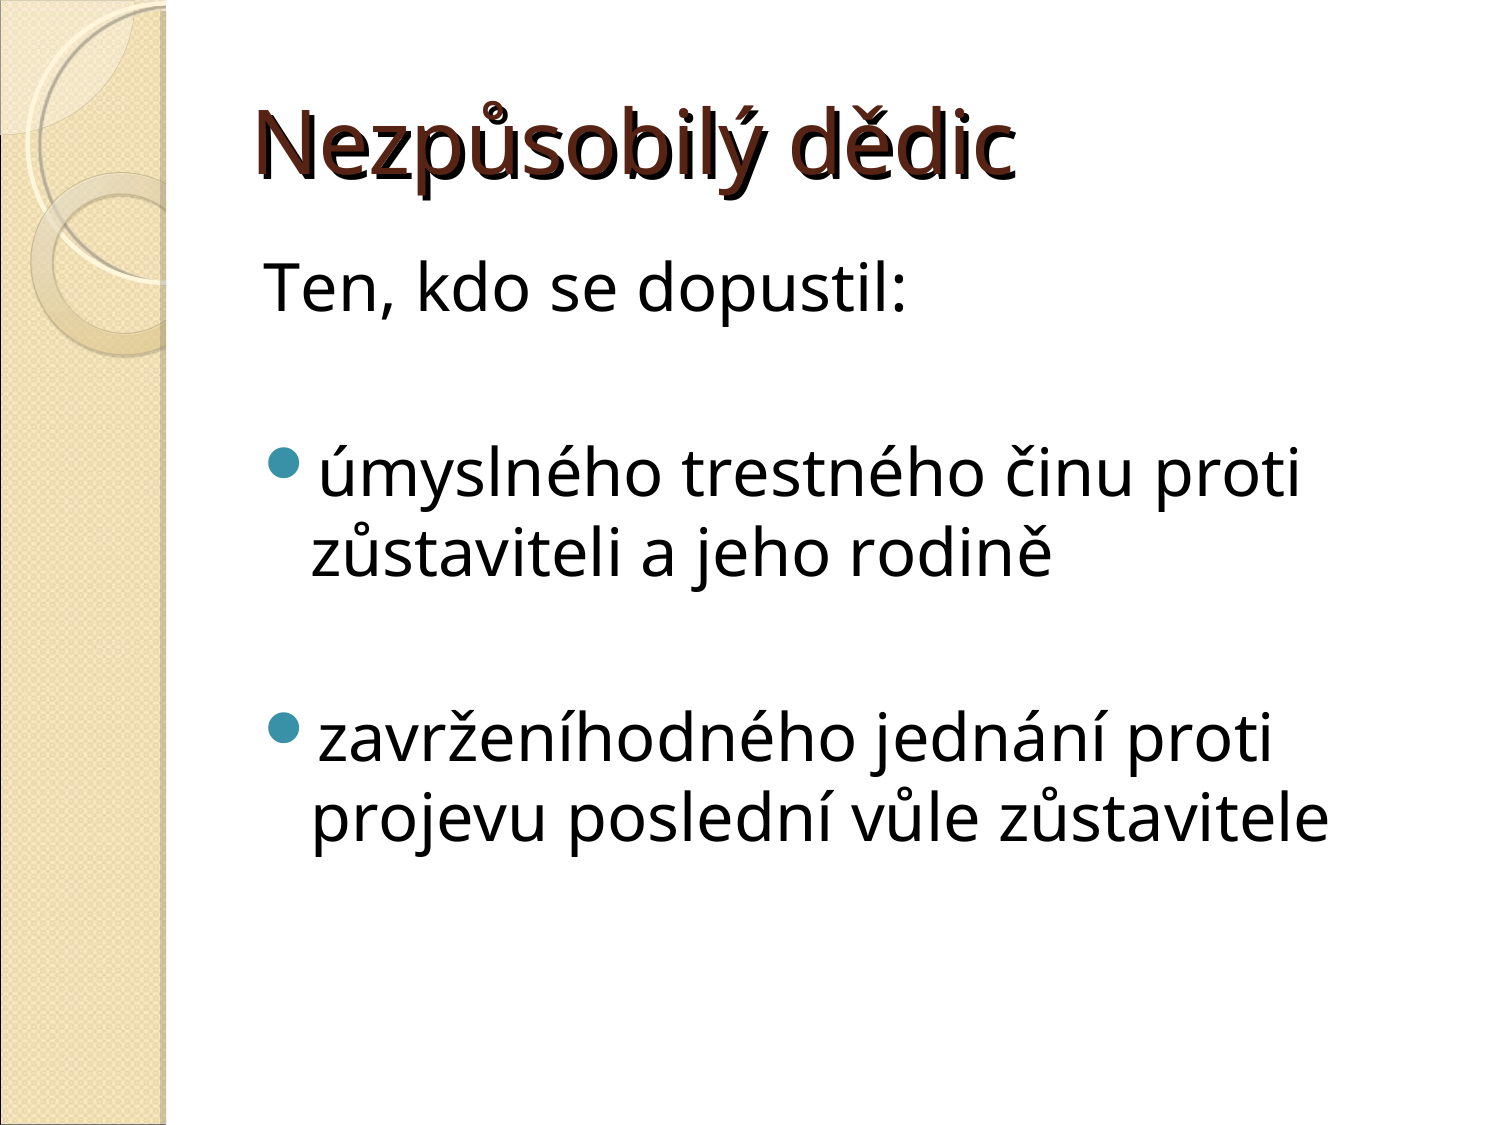

# Nezpůsobilý dědic
Ten, kdo se dopustil:
úmyslného trestného činu proti zůstaviteli a jeho rodině
zavrženíhodného jednání proti projevu poslední vůle zůstavitele